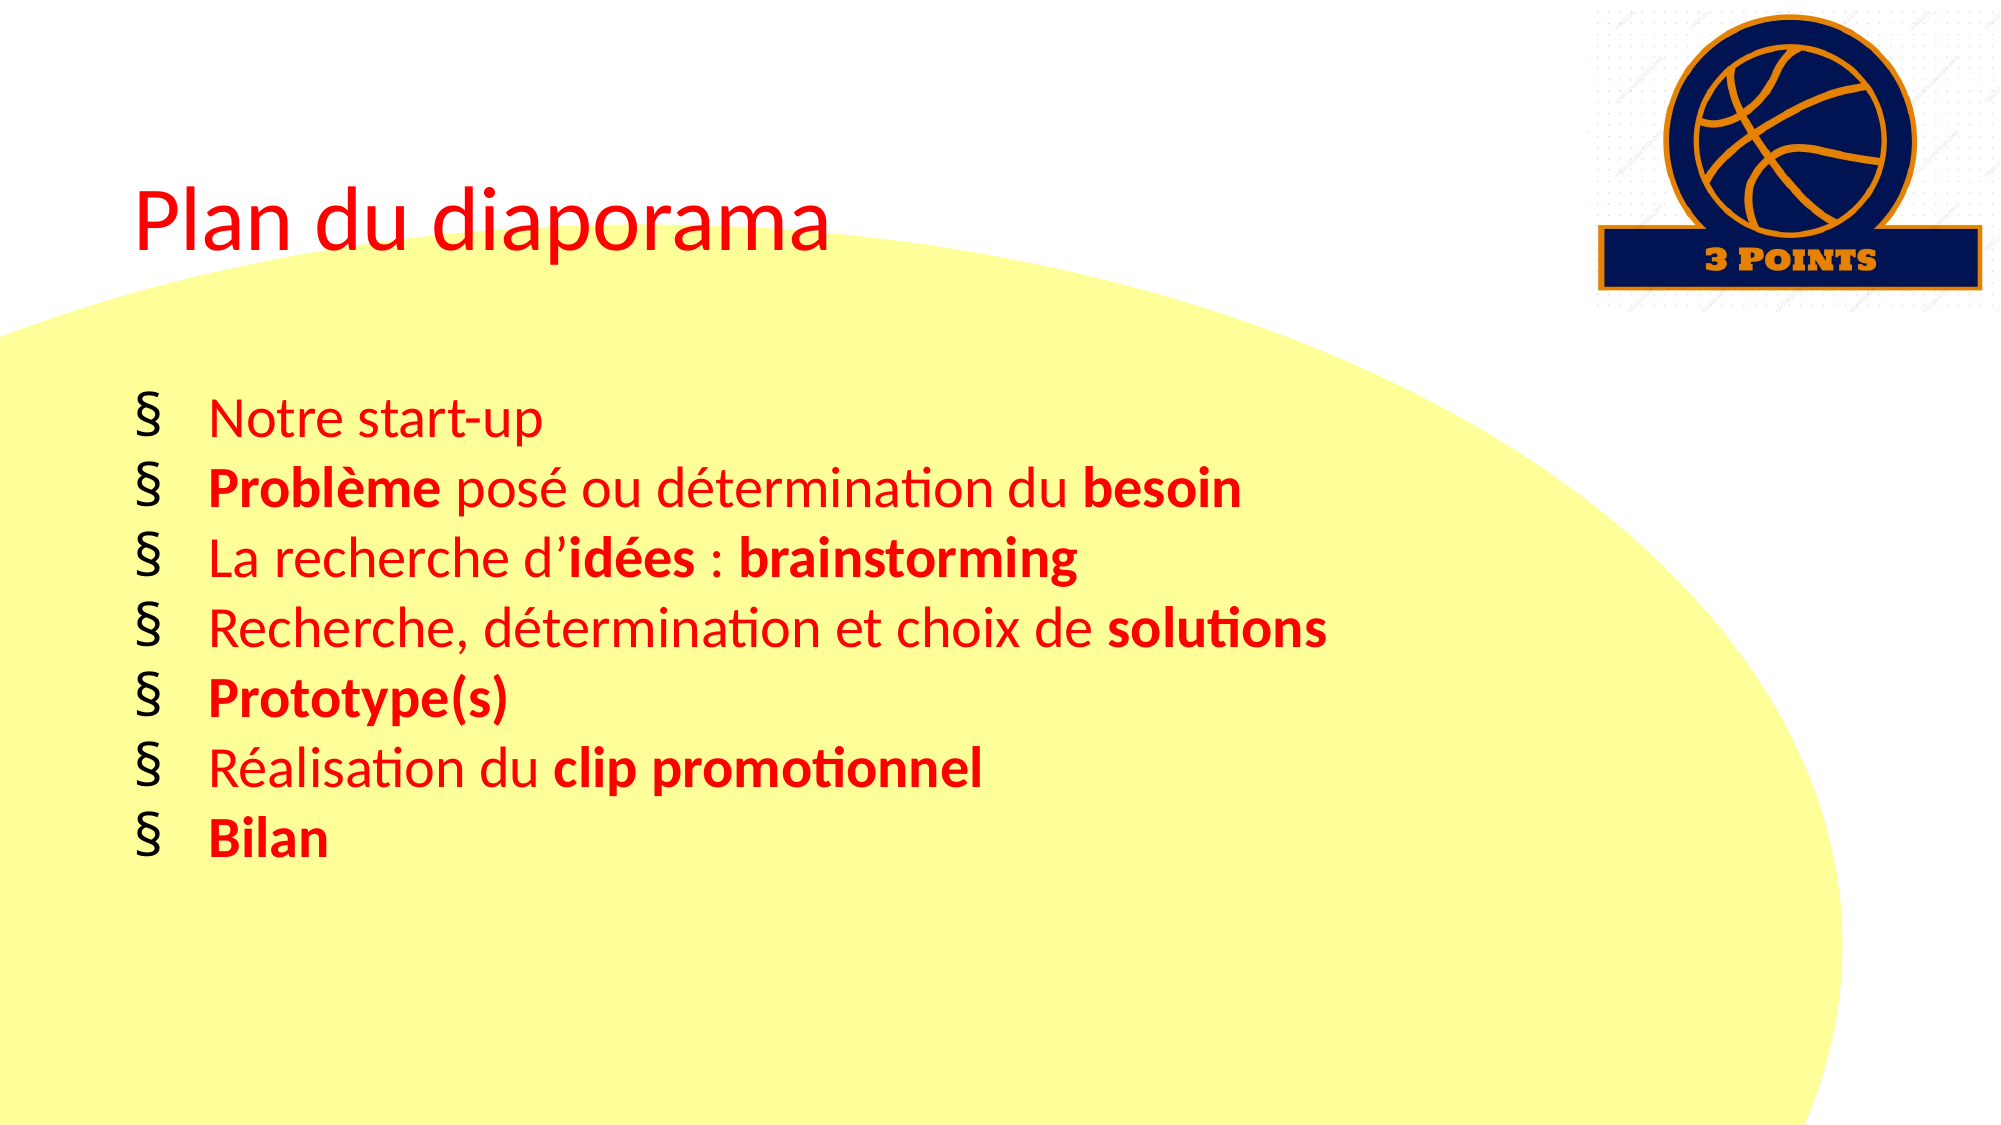

Plan du diaporama
Notre start-up
Problème posé ou détermination du besoin
La recherche d’idées : brainstorming
Recherche, détermination et choix de solutions
Prototype(s)
Réalisation du clip promotionnel
Bilan